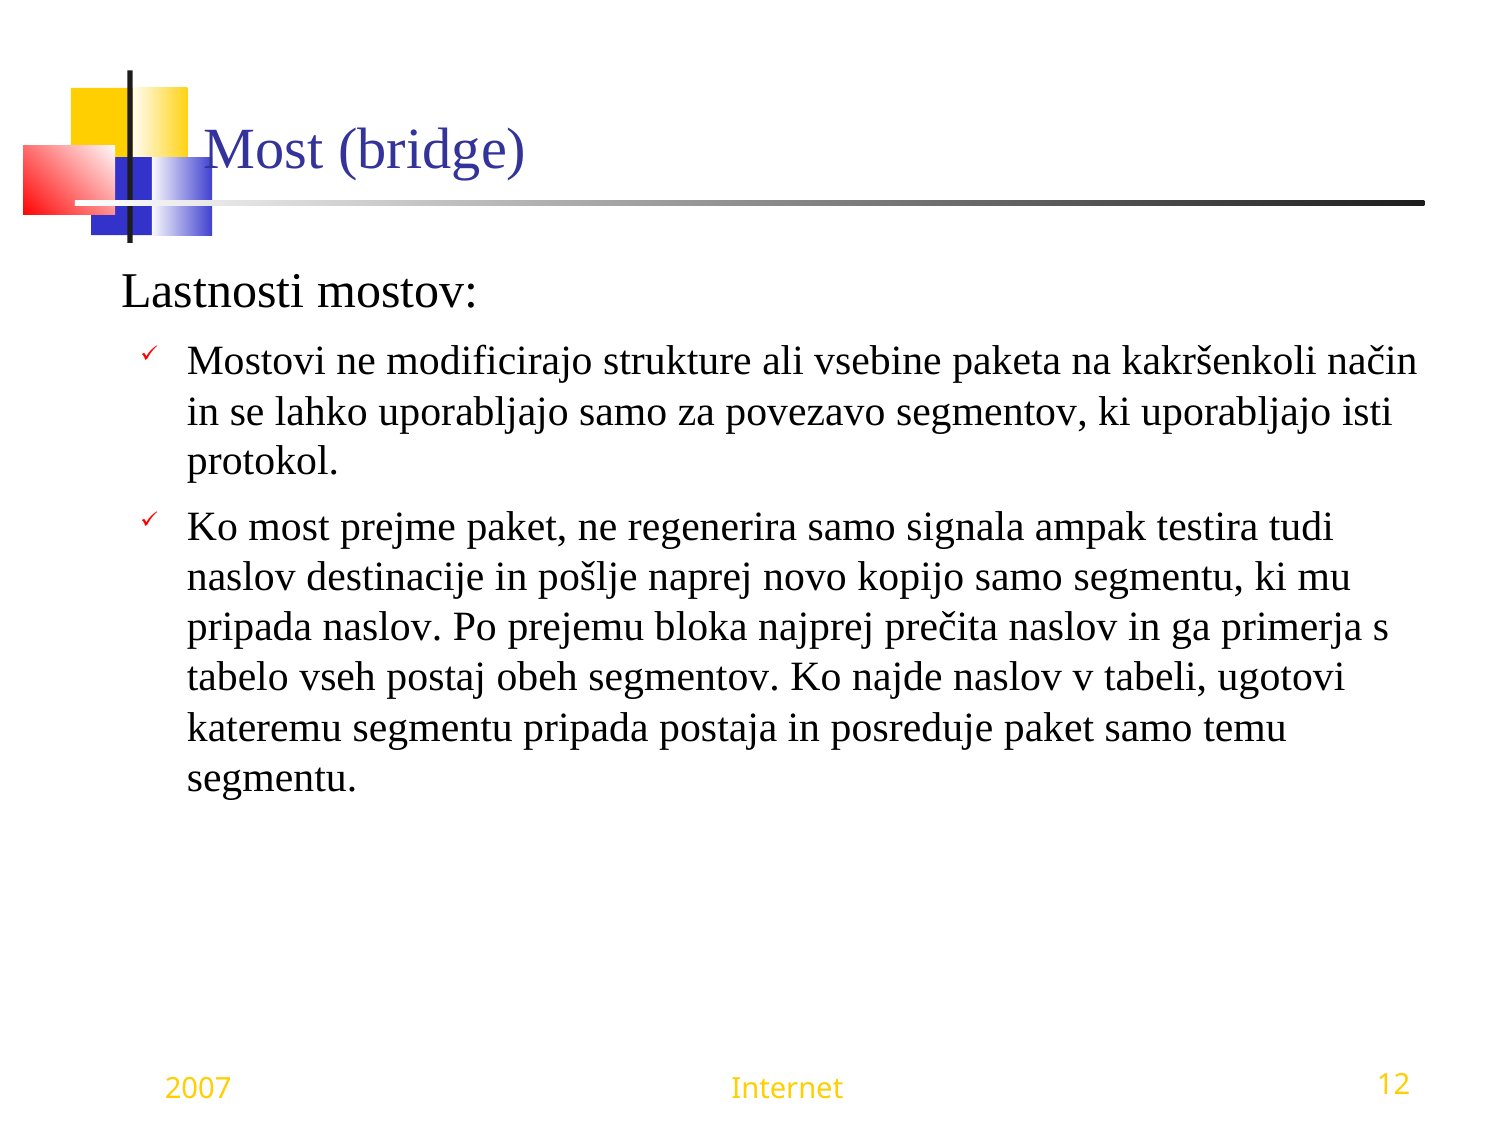

# Most (bridge)
	Lastnosti mostov:
Mostovi ne modificirajo strukture ali vsebine paketa na kakršenkoli način in se lahko uporabljajo samo za povezavo segmentov, ki uporabljajo isti protokol.
Ko most prejme paket, ne regenerira samo signala ampak testira tudi naslov destinacije in pošlje naprej novo kopijo samo segmentu, ki mu pripada naslov. Po prejemu bloka najprej prečita naslov in ga primerja s tabelo vseh postaj obeh segmentov. Ko najde naslov v tabeli, ugotovi kateremu segmentu pripada postaja in posreduje paket samo temu segmentu.
2007
Internet